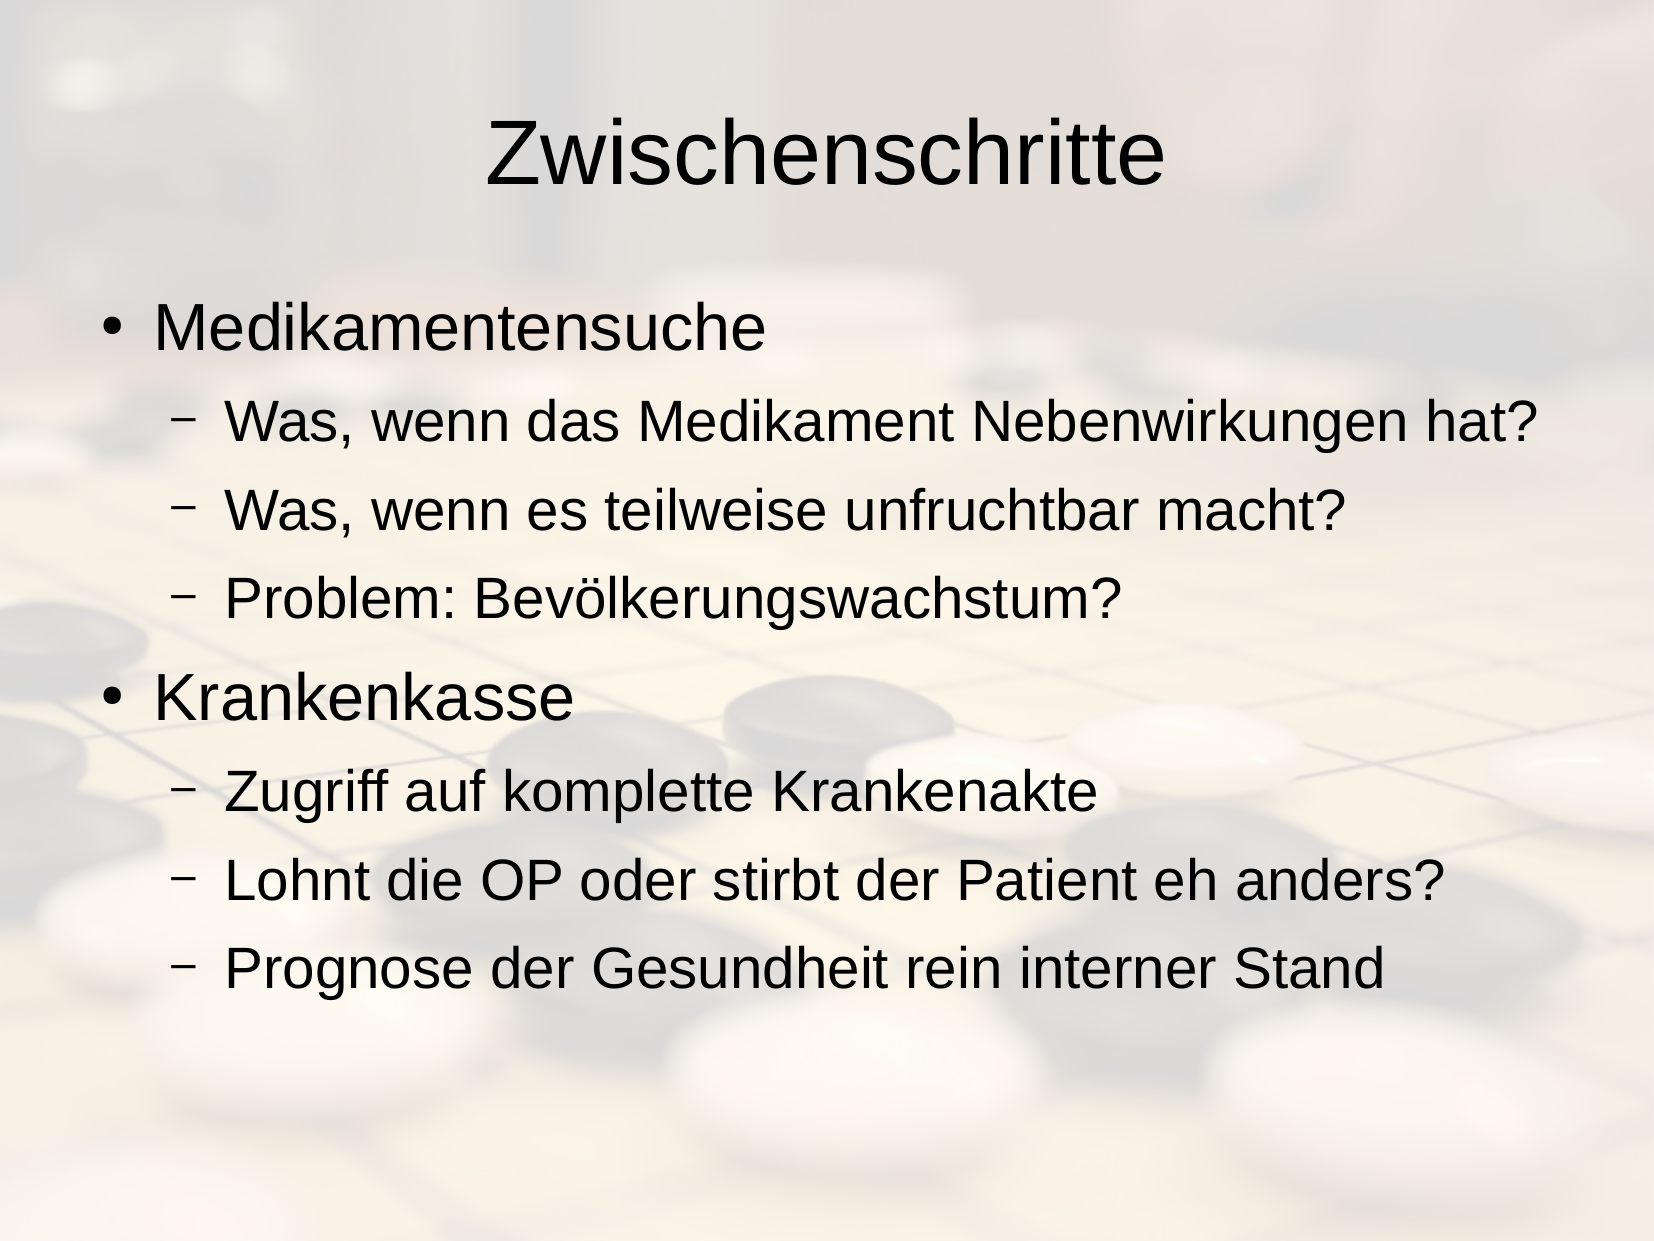

# Zwischenschritte
Medikamentensuche
Was, wenn das Medikament Nebenwirkungen hat?
Was, wenn es teilweise unfruchtbar macht?
Problem: Bevölkerungswachstum?
Krankenkasse
Zugriff auf komplette Krankenakte
Lohnt die OP oder stirbt der Patient eh anders?
Prognose der Gesundheit rein interner Stand